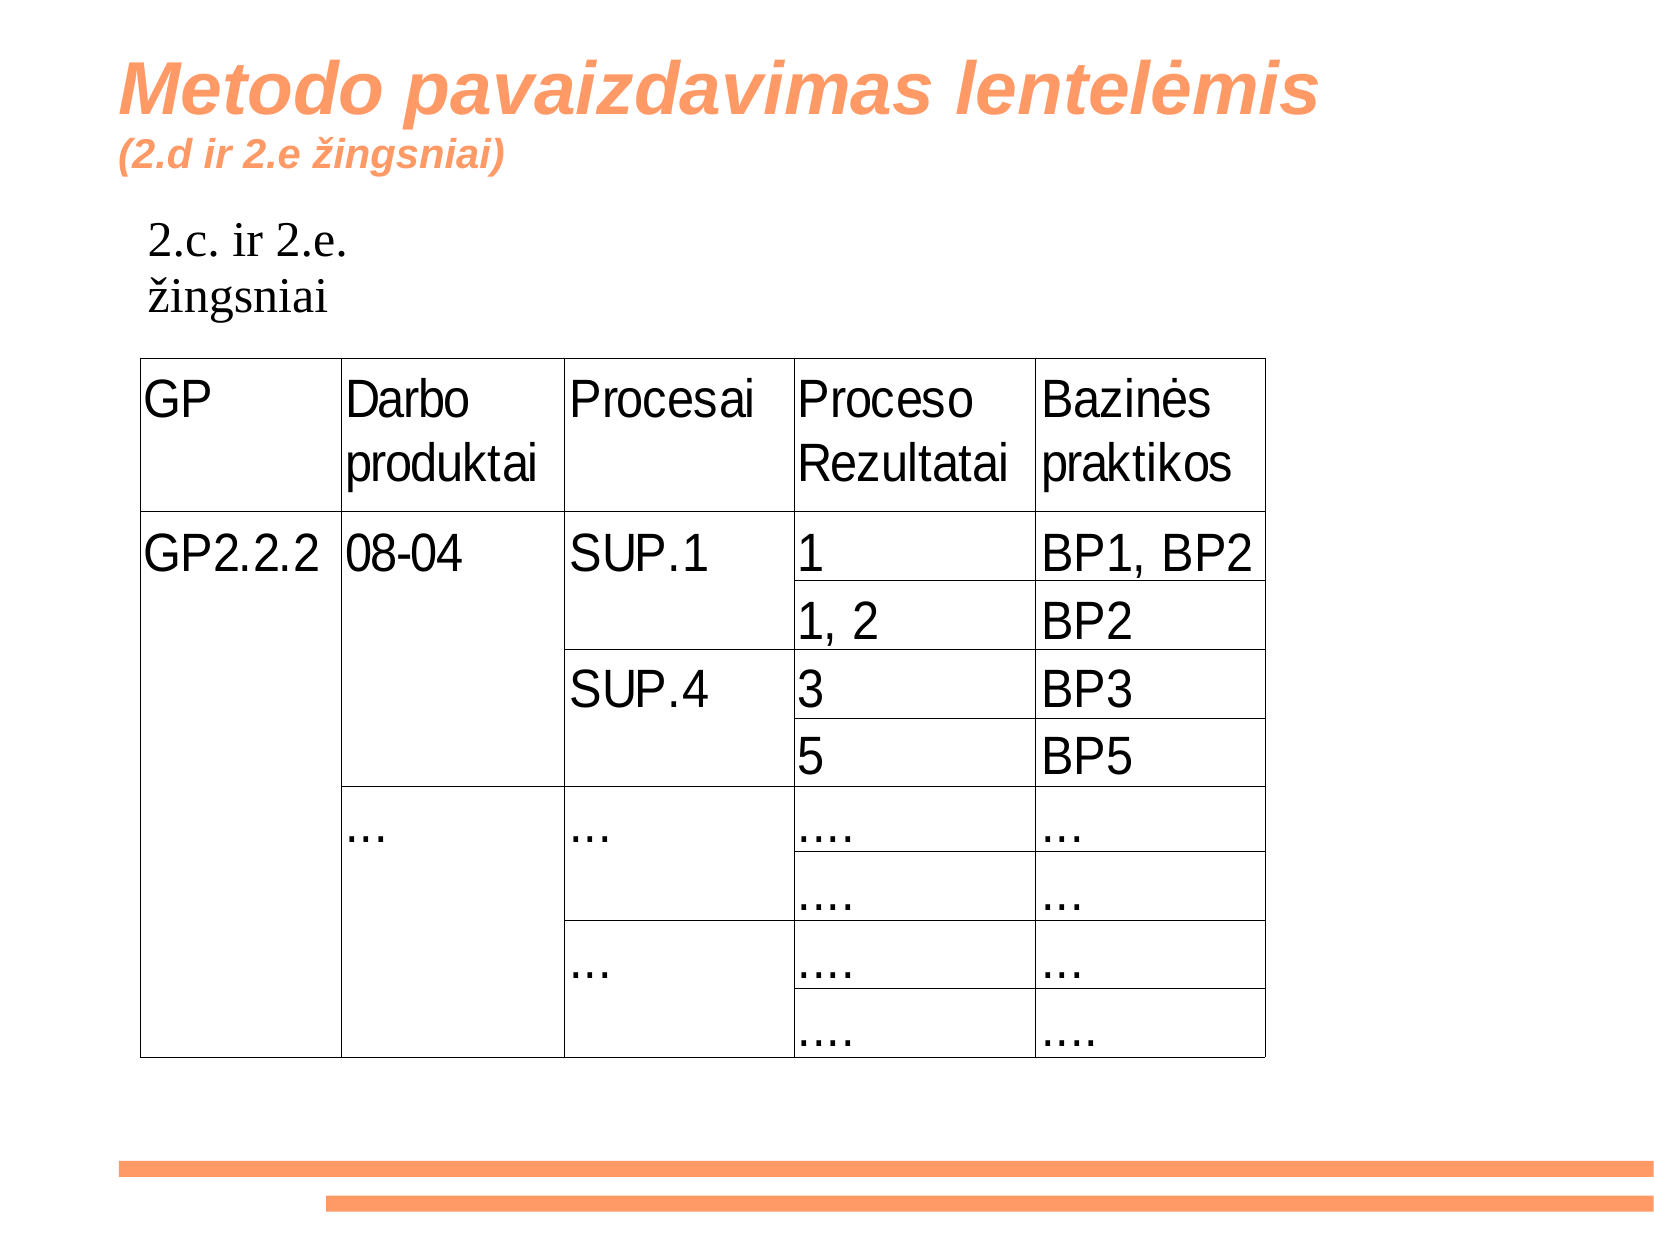

# Metodo pavaizdavimas lentelėmis (2.d ir 2.e žingsniai)
2.c. ir 2.e.
žingsniai